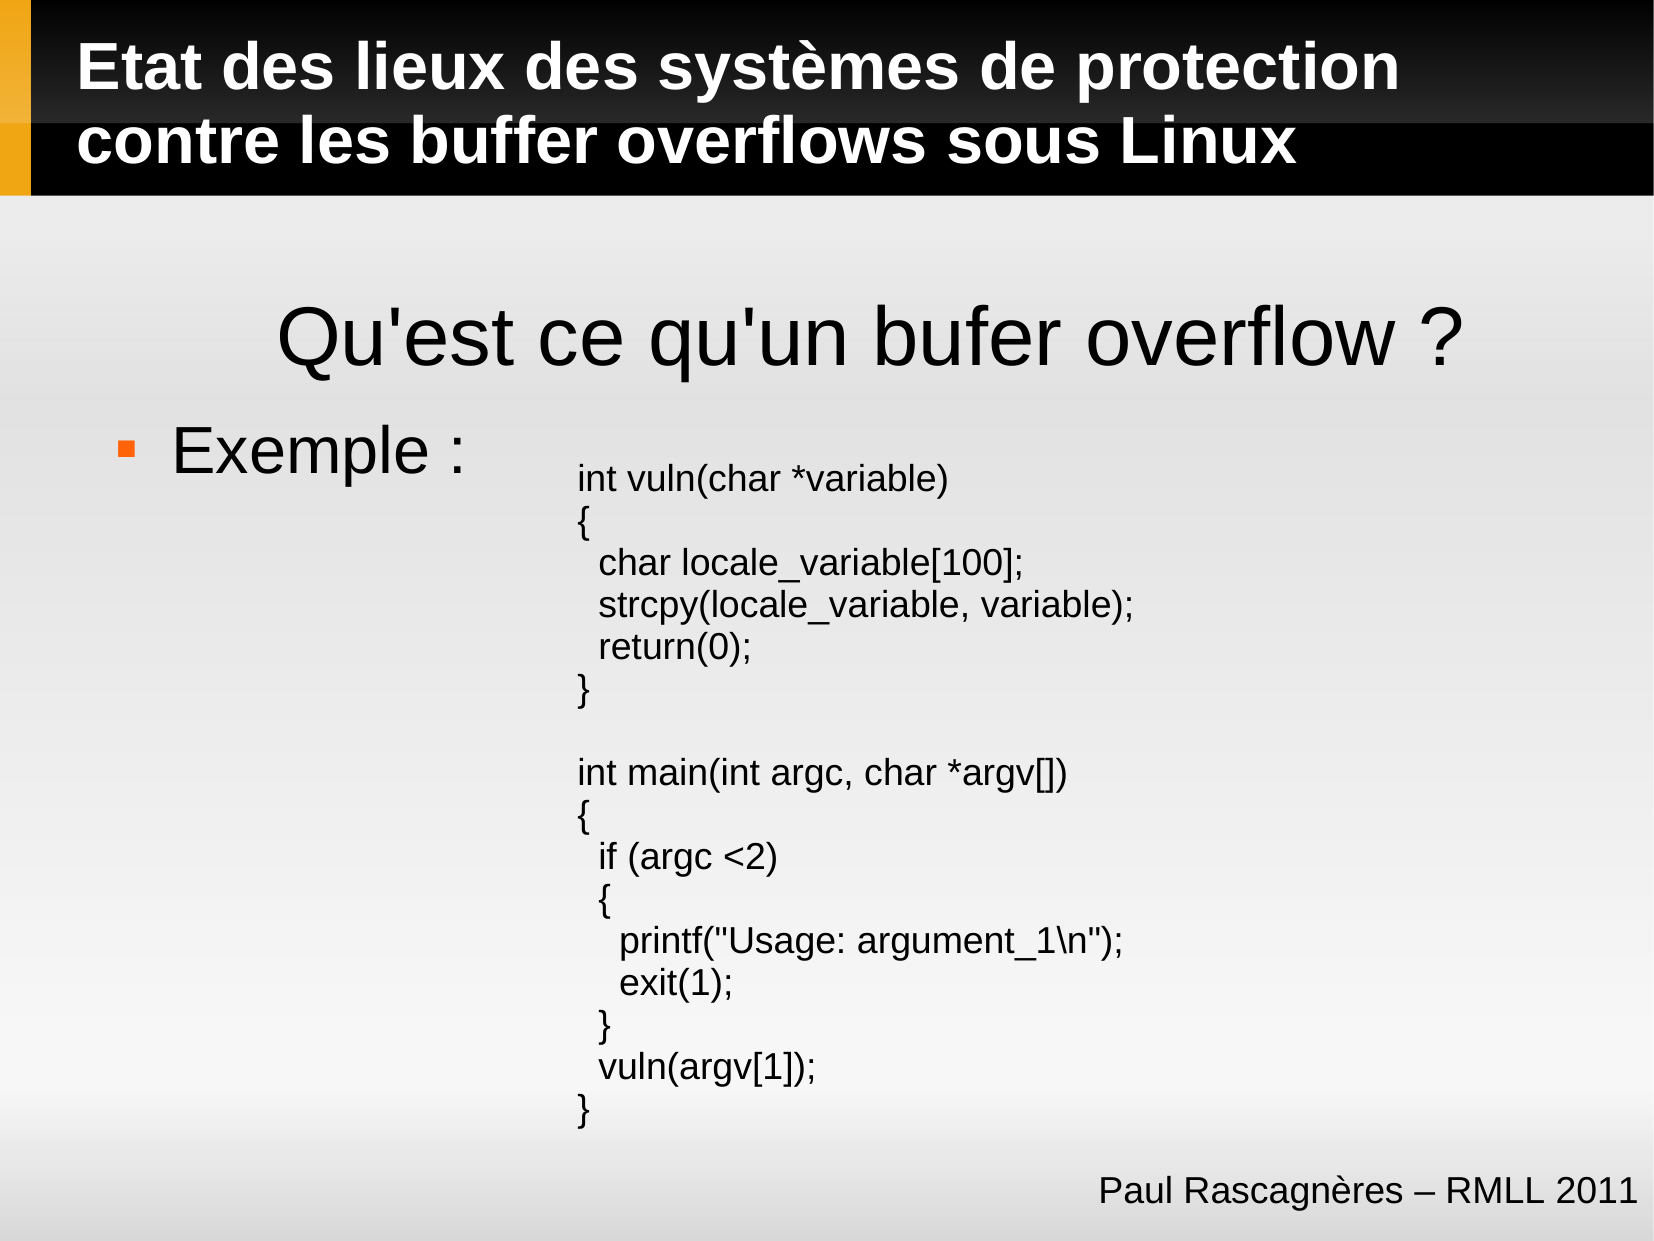

# Etat des lieux des systèmes de protection contre les buffer overflows sous Linux
Qu'est ce qu'un bufer overflow ?
Exemple :
int vuln(char *variable)
{
 char locale_variable[100];
 strcpy(locale_variable, variable);
 return(0);
}
int main(int argc, char *argv[])
{
 if (argc <2)
 {
 printf("Usage: argument_1\n");
 exit(1);
 }
 vuln(argv[1]);
}
Paul Rascagnères – RMLL 2011